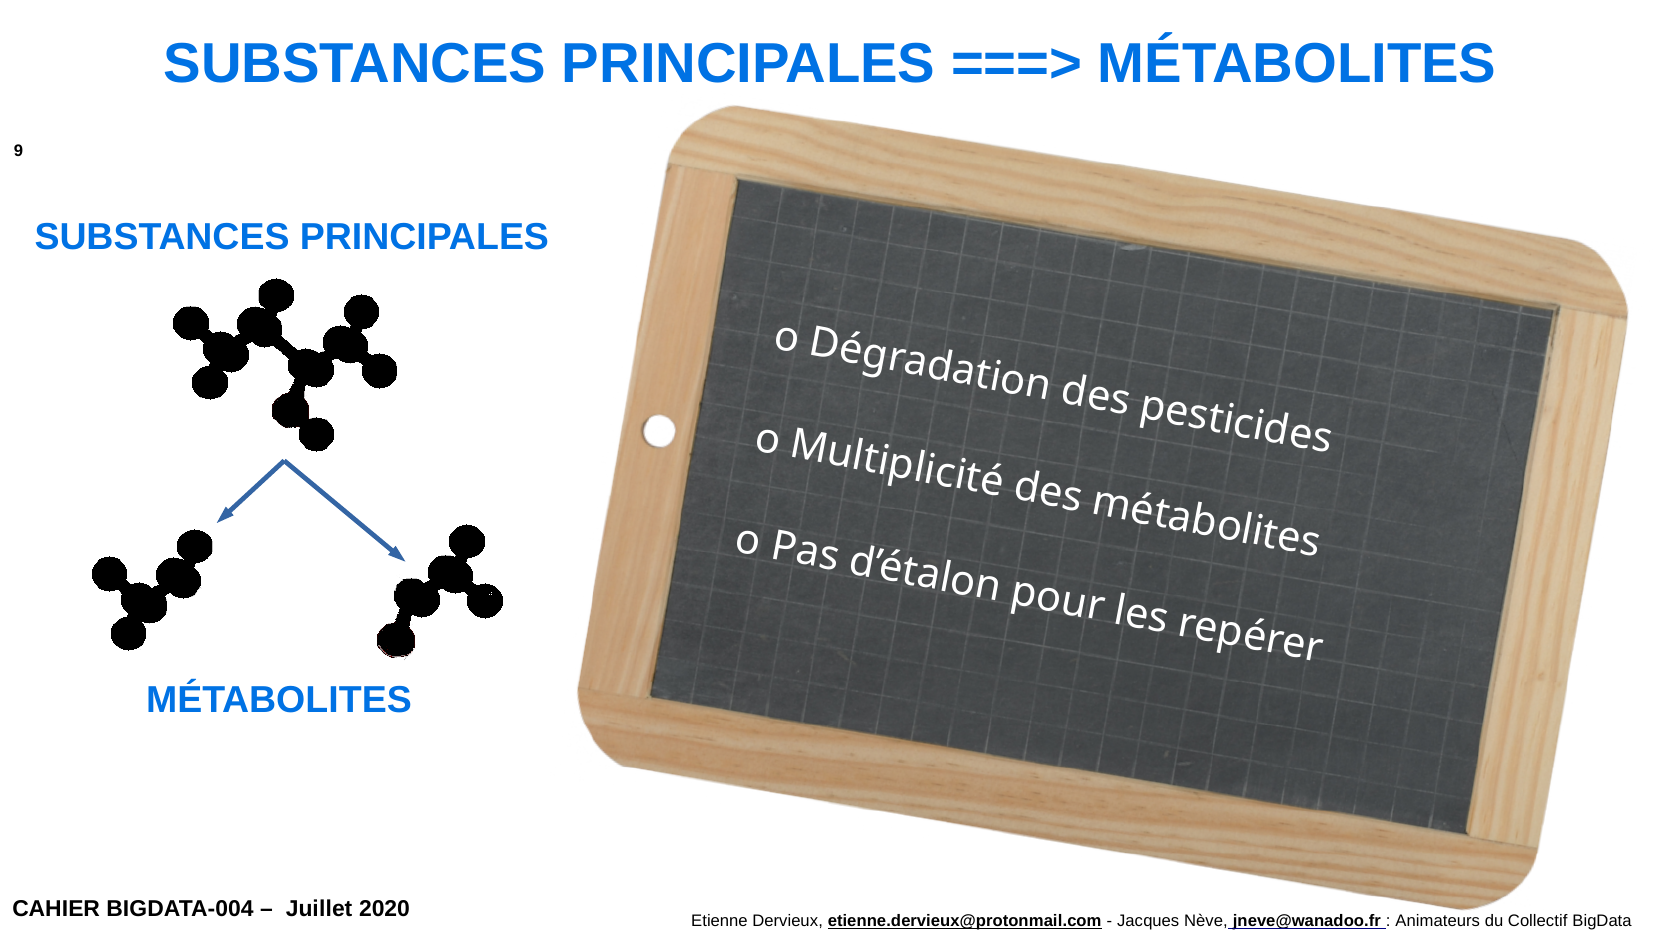

SUBSTANCES PRINCIPALES ===> MÉTABOLITES
SUBSTANCES PRINCIPALES
o Dégradation des pesticides
o Multiplicité des métabolites
o Pas d’étalon pour les repérer
MÉTABOLITES
CAHIER BIGDATA-004 – Juillet 2020
Etienne Dervieux, etienne.dervieux@protonmail.com - Jacques Nève, jneve@wanadoo.fr : Animateurs du Collectif BigData
CAHIER BIGDATA-MASSÉRAC – MARS 2020